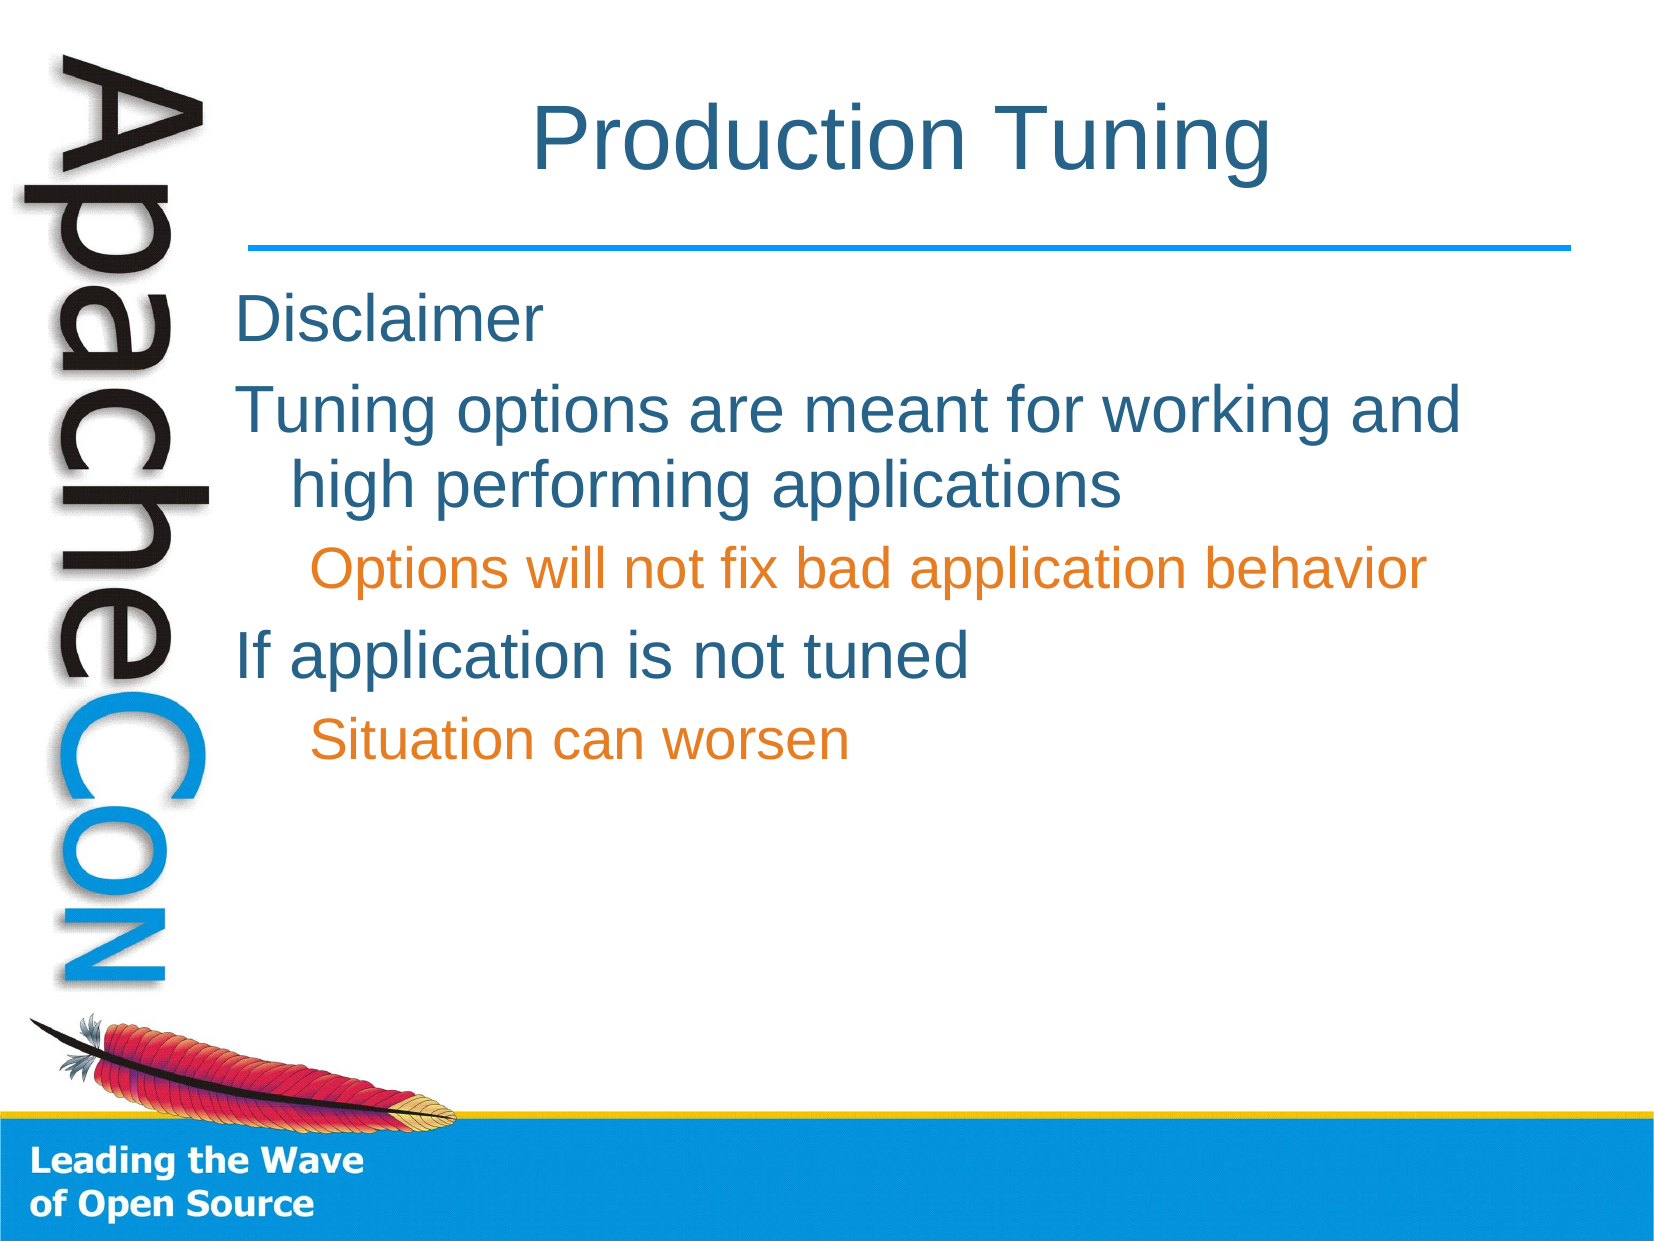

# Production Tuning
Disclaimer
Tuning options are meant for working and high performing applications
Options will not fix bad application behavior
If application is not tuned
Situation can worsen